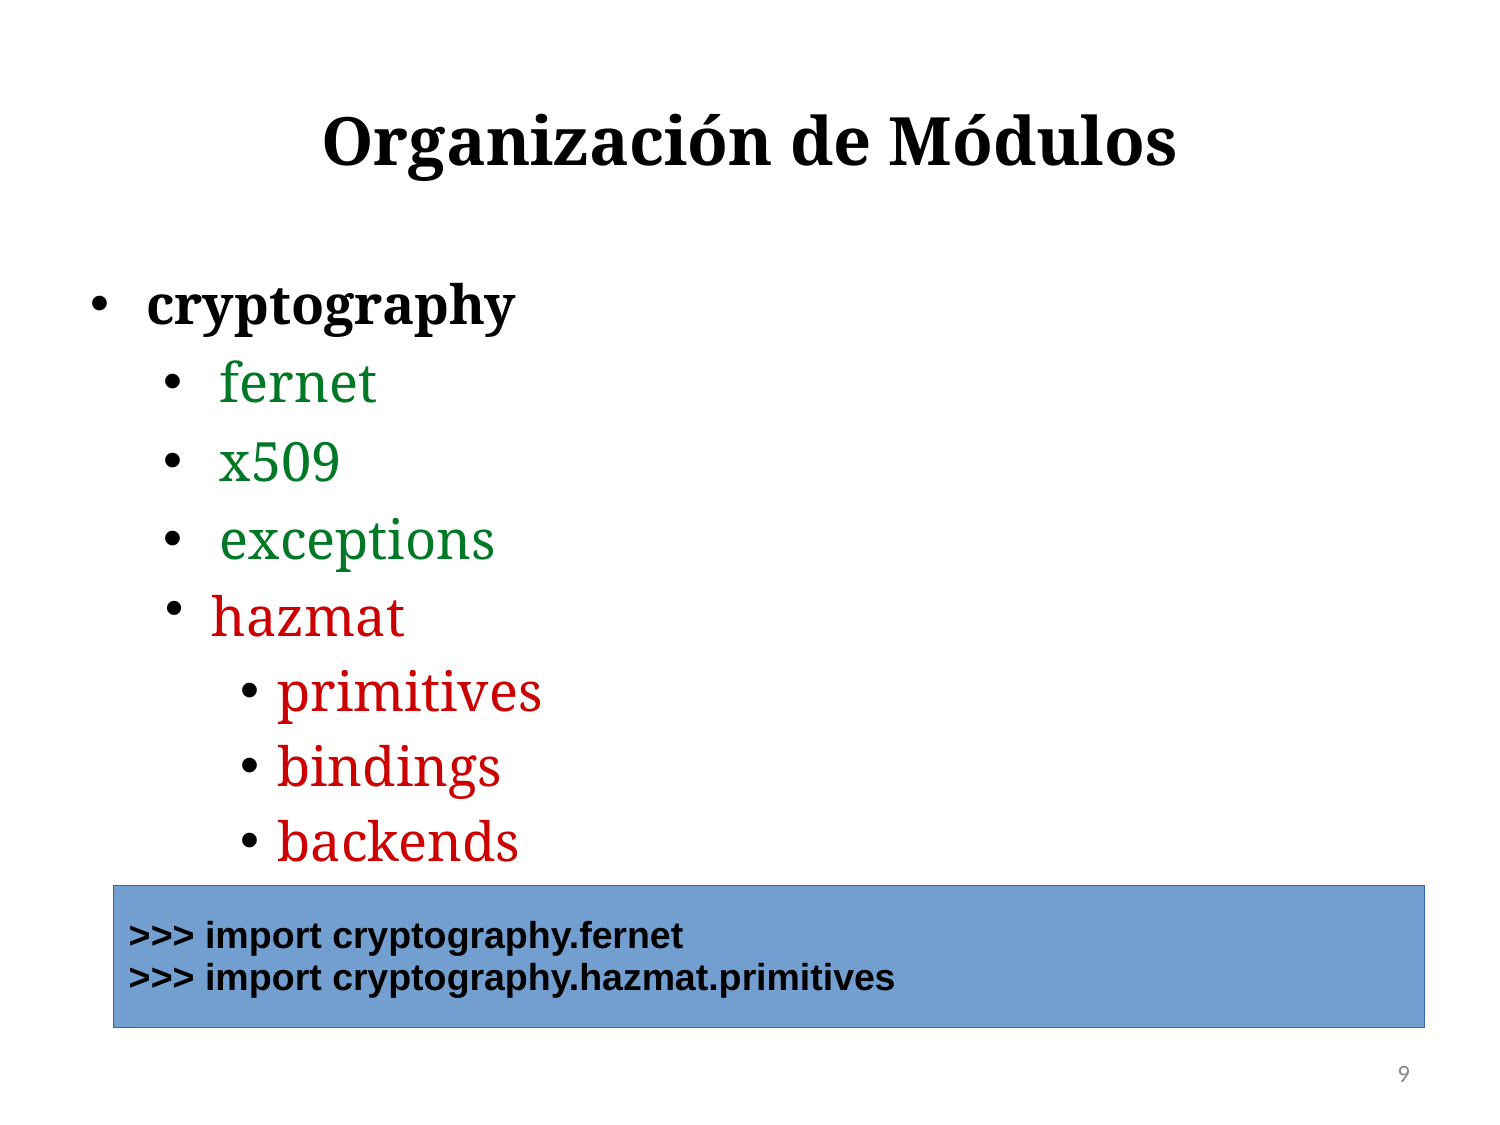

# Organización de Módulos
cryptography
fernet
x509
exceptions
hazmat
primitives
bindings
backends
>>> import cryptography.fernet
>>> import cryptography.hazmat.primitives
Luis González Fernández - Cryptography
9